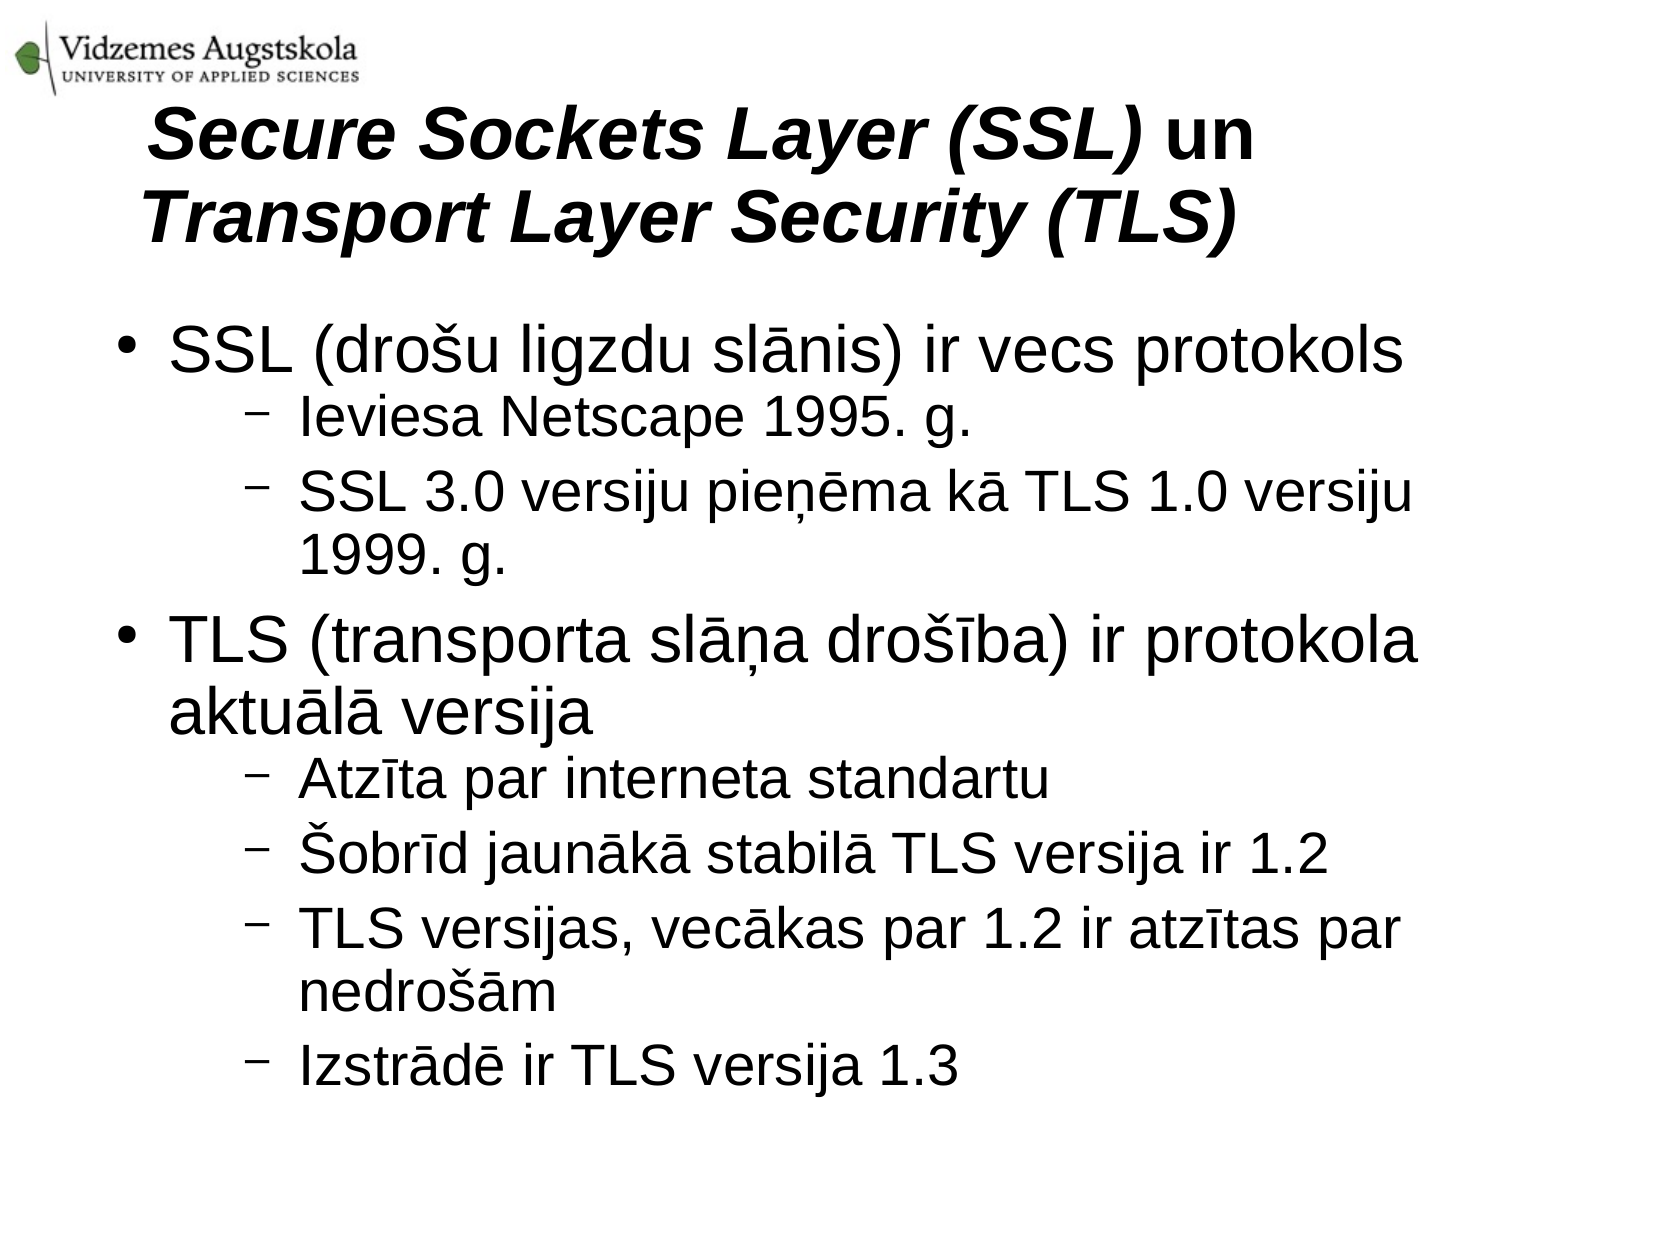

# Secure Sockets Layer (SSL) un Transport Layer Security (TLS)
SSL (drošu ligzdu slānis) ir vecs protokols
Ieviesa Netscape 1995. g.
SSL 3.0 versiju pieņēma kā TLS 1.0 versiju 1999. g.
TLS (transporta slāņa drošība) ir protokola aktuālā versija
Atzīta par interneta standartu
Šobrīd jaunākā stabilā TLS versija ir 1.2
TLS versijas, vecākas par 1.2 ir atzītas par nedrošām
Izstrādē ir TLS versija 1.3